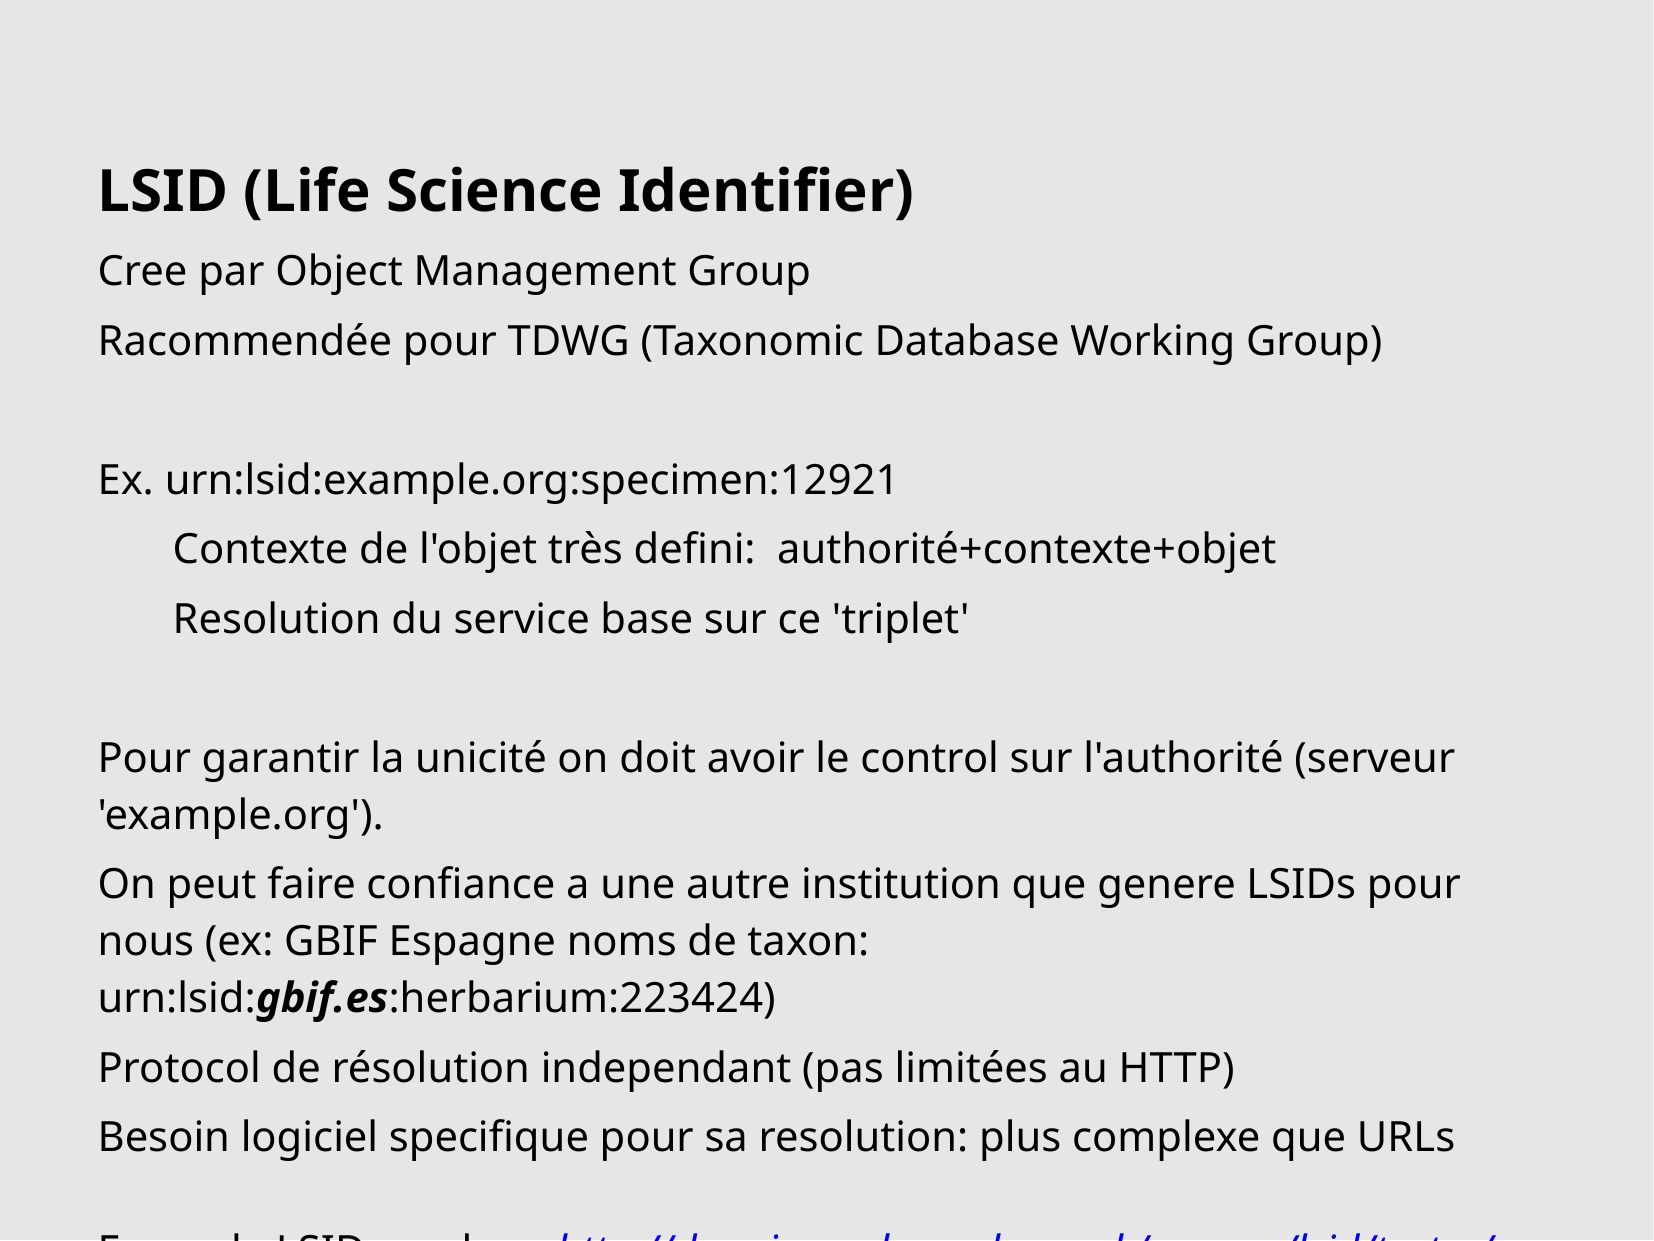

LSID (Life Science Identifier)
Cree par Object Management Group
Racommendée pour TDWG (Taxonomic Database Working Group)
Ex. urn:lsid:example.org:specimen:12921
 Contexte de l'objet très defini: authorité+contexte+objet
 Resolution du service base sur ce 'triplet'
Pour garantir la unicité on doit avoir le control sur l'authorité (serveur 'example.org').
On peut faire confiance a une autre institution que genere LSIDs pour nous (ex: GBIF Espagne noms de taxon: urn:lsid:gbif.es:herbarium:223424)
Protocol de résolution independant (pas limitées au HTTP)
Besoin logiciel specifique pour sa resolution: plus complexe que URLs
Example LSID resolver: http://darwin.zoology.gla.ac.uk/~rpage/lsid/tester/
Opacité difficile a obtenir (Domain Name de l'authorité, contexte...)